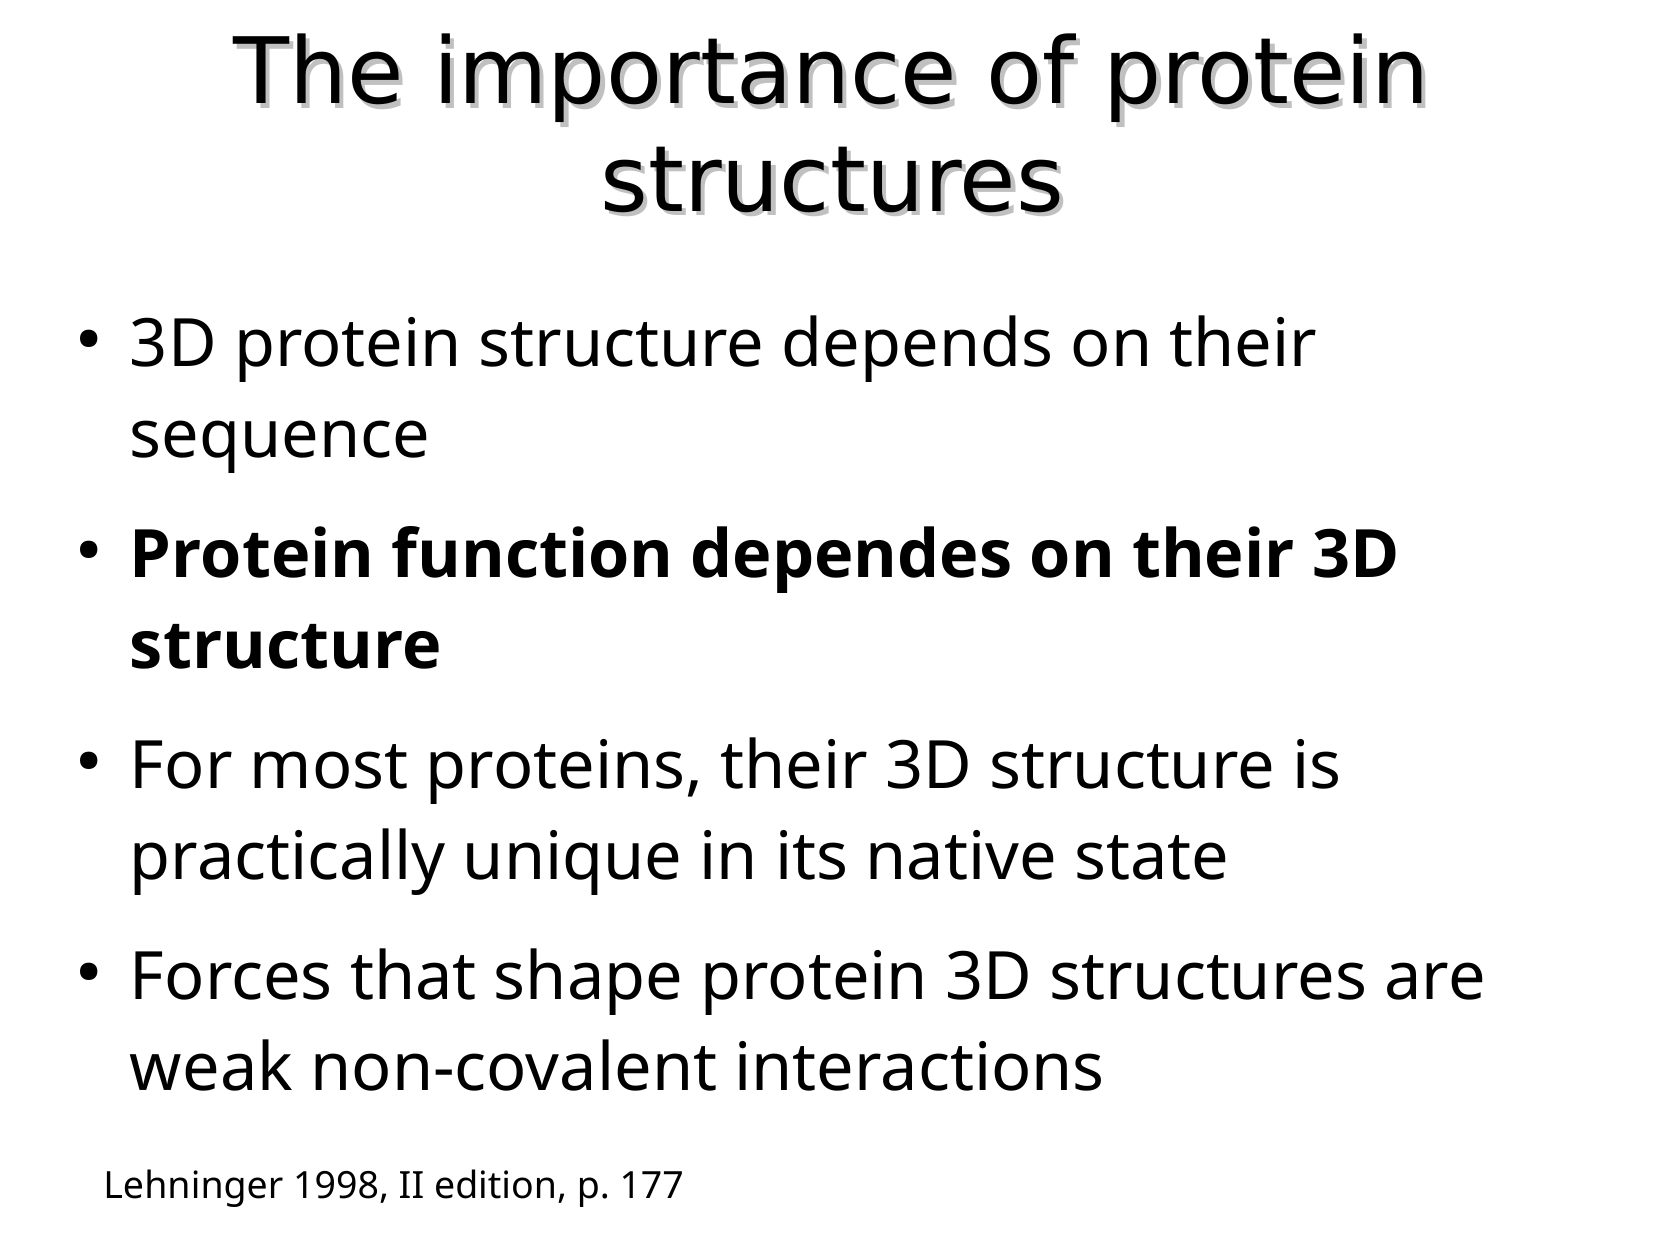

# The importance of protein structures
3D protein structure depends on their sequence
Protein function dependes on their 3D structure
For most proteins, their 3D structure is practically unique in its native state
Forces that shape protein 3D structures are weak non-covalent interactions
Lehninger 1998, II edition, p. 177